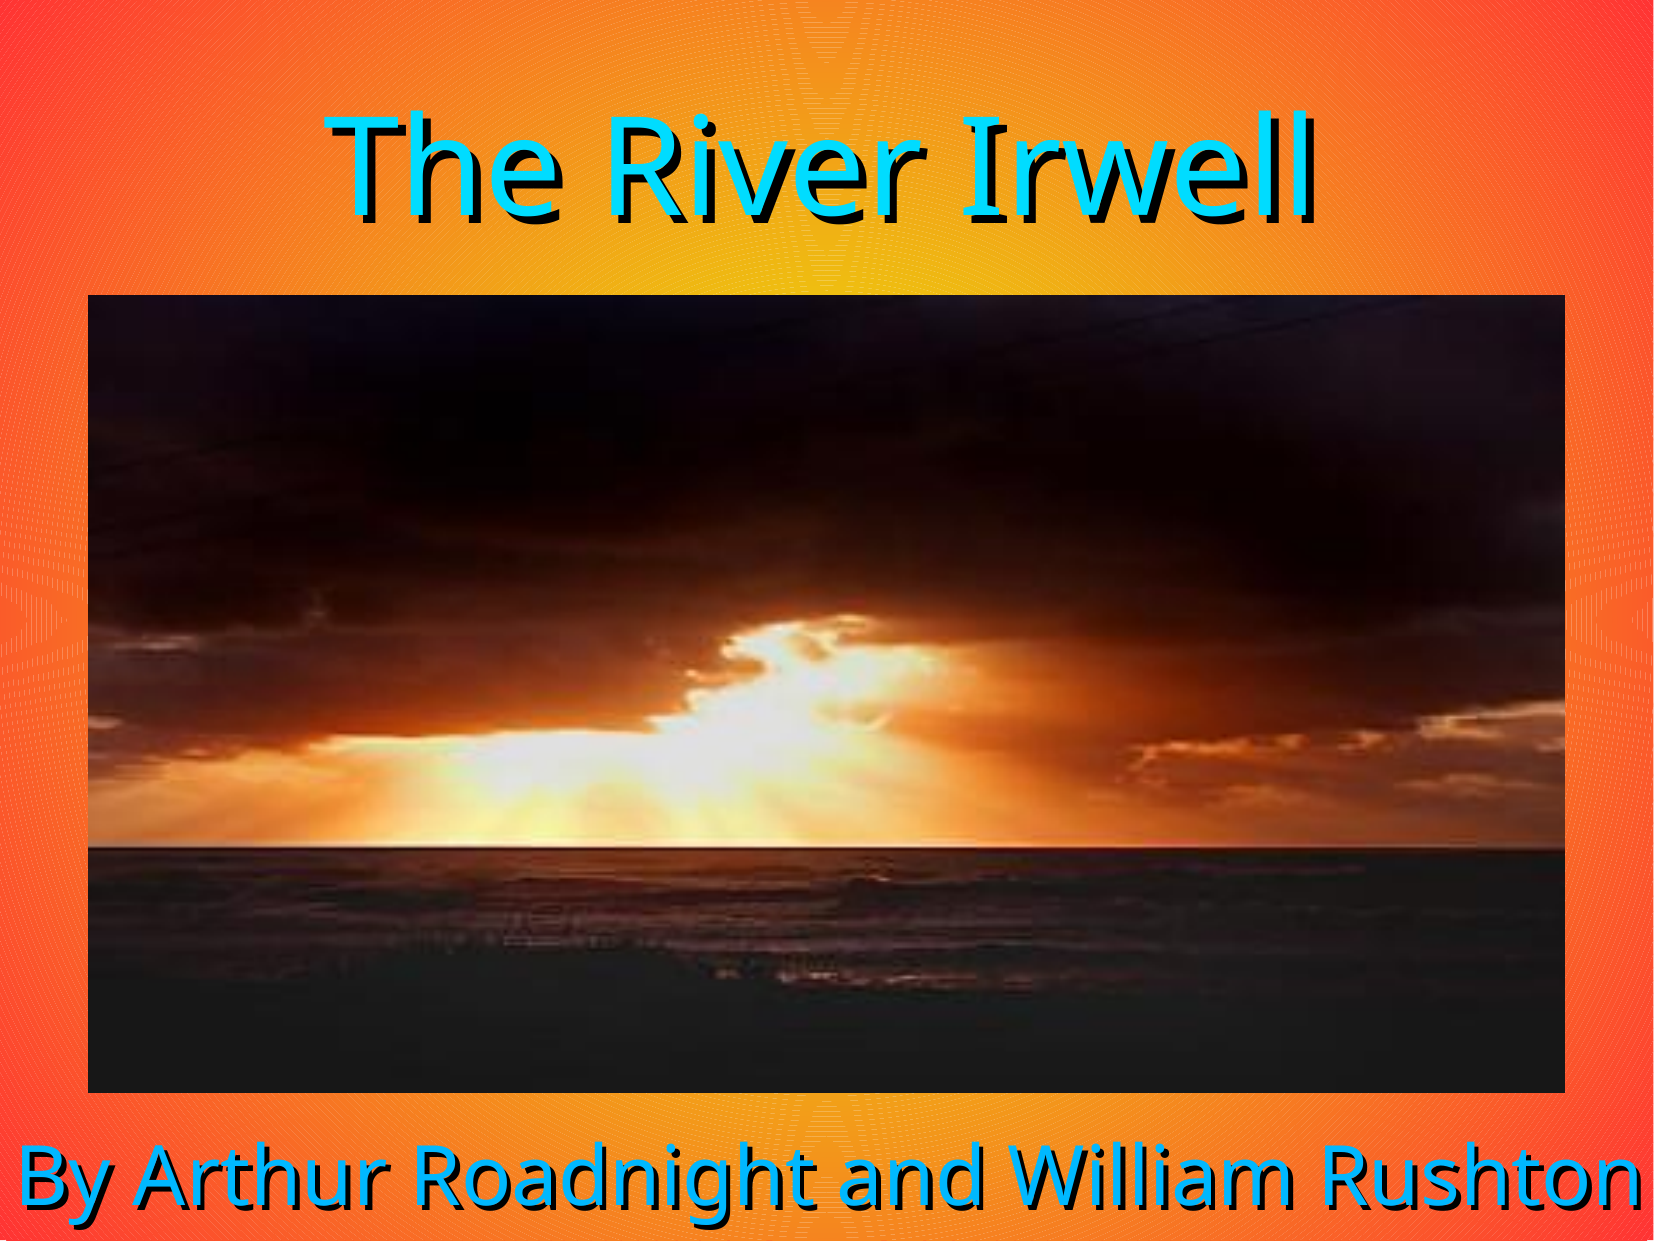

# The River Irwell
By Arthur Roadnight and William Rushton